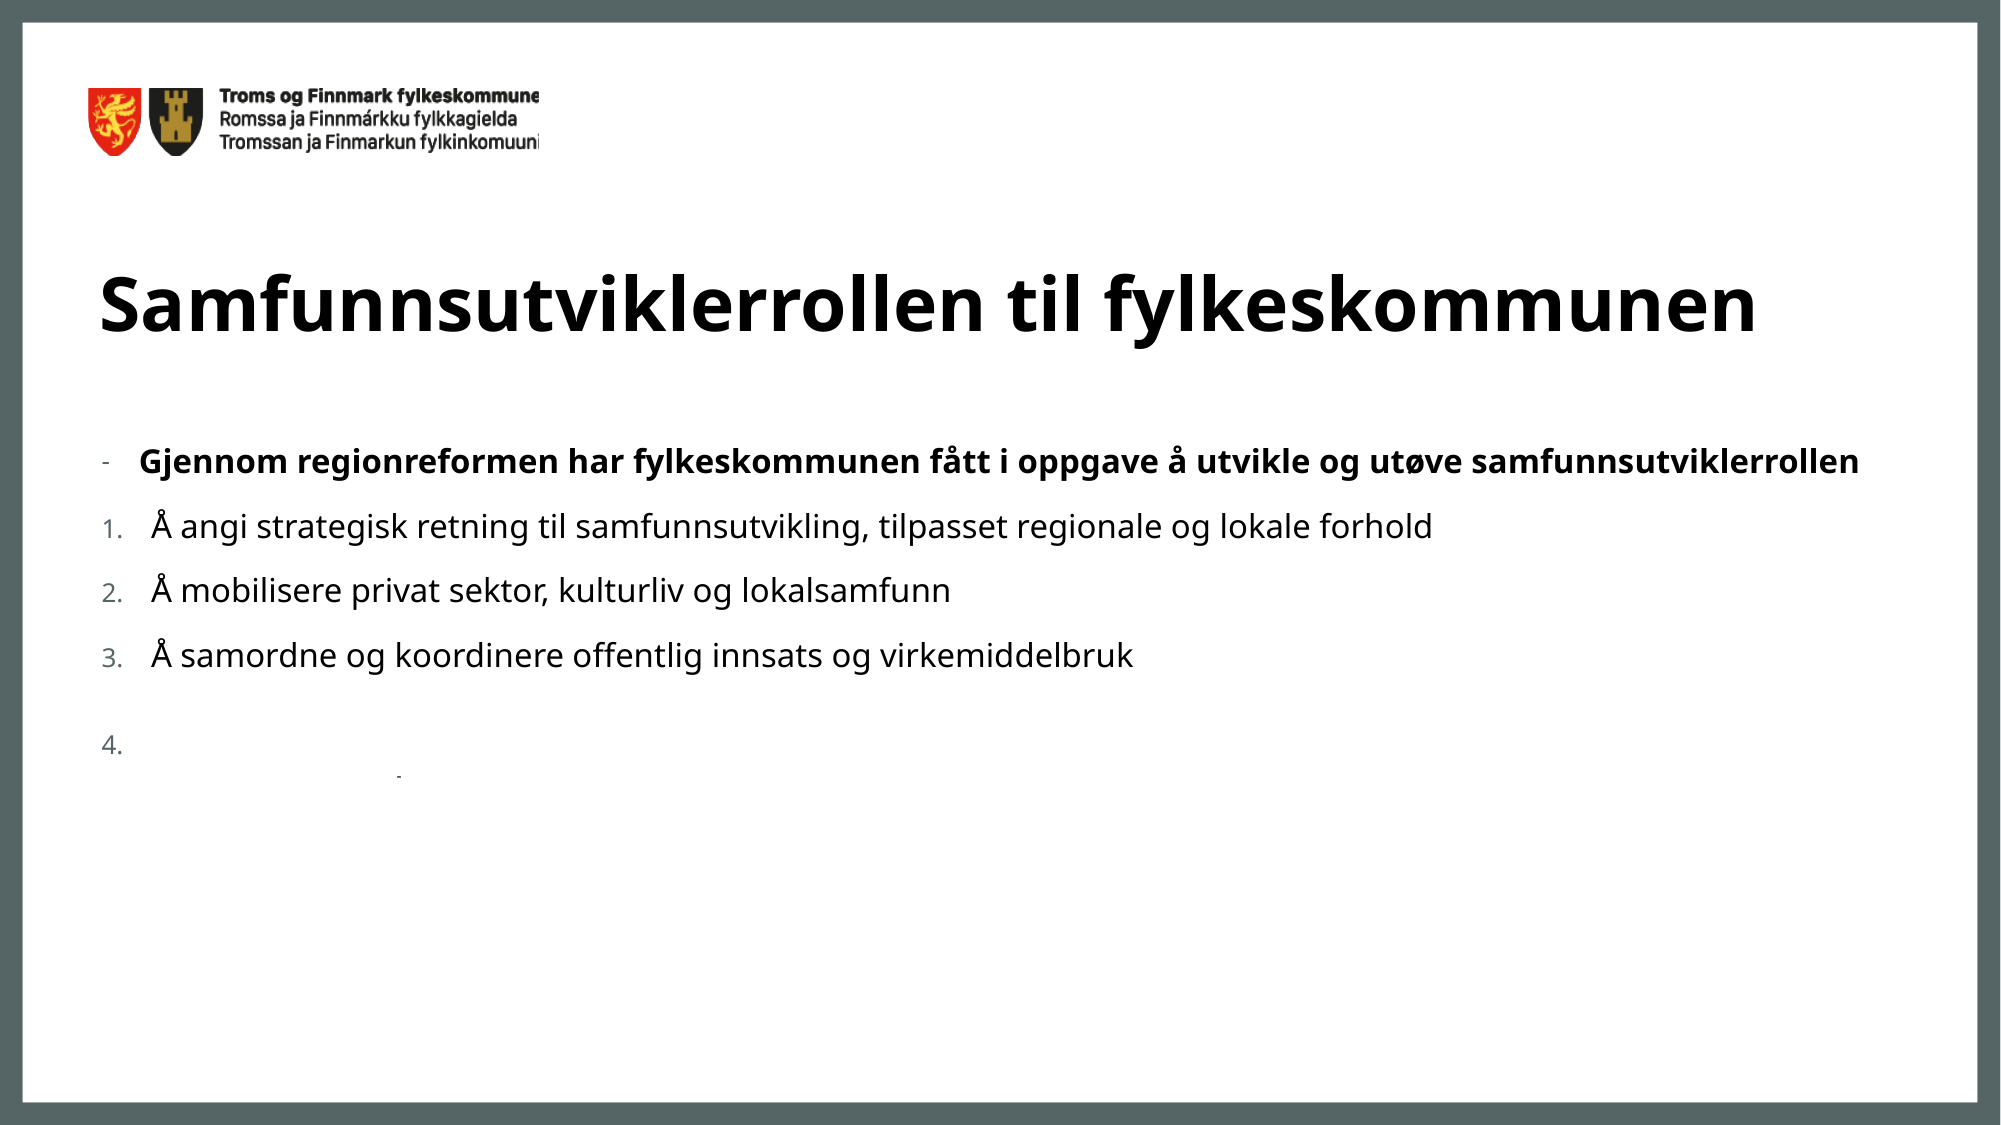

# Samfunnsutviklerrollen til fylkeskommunen
Gjennom regionreformen har fylkeskommunen fått i oppgave å utvikle og utøve samfunnsutviklerrollen
Å angi strategisk retning til samfunnsutvikling, tilpasset regionale og lokale forhold
Å mobilisere privat sektor, kulturliv og lokalsamfunn
Å samordne og koordinere offentlig innsats og virkemiddelbruk